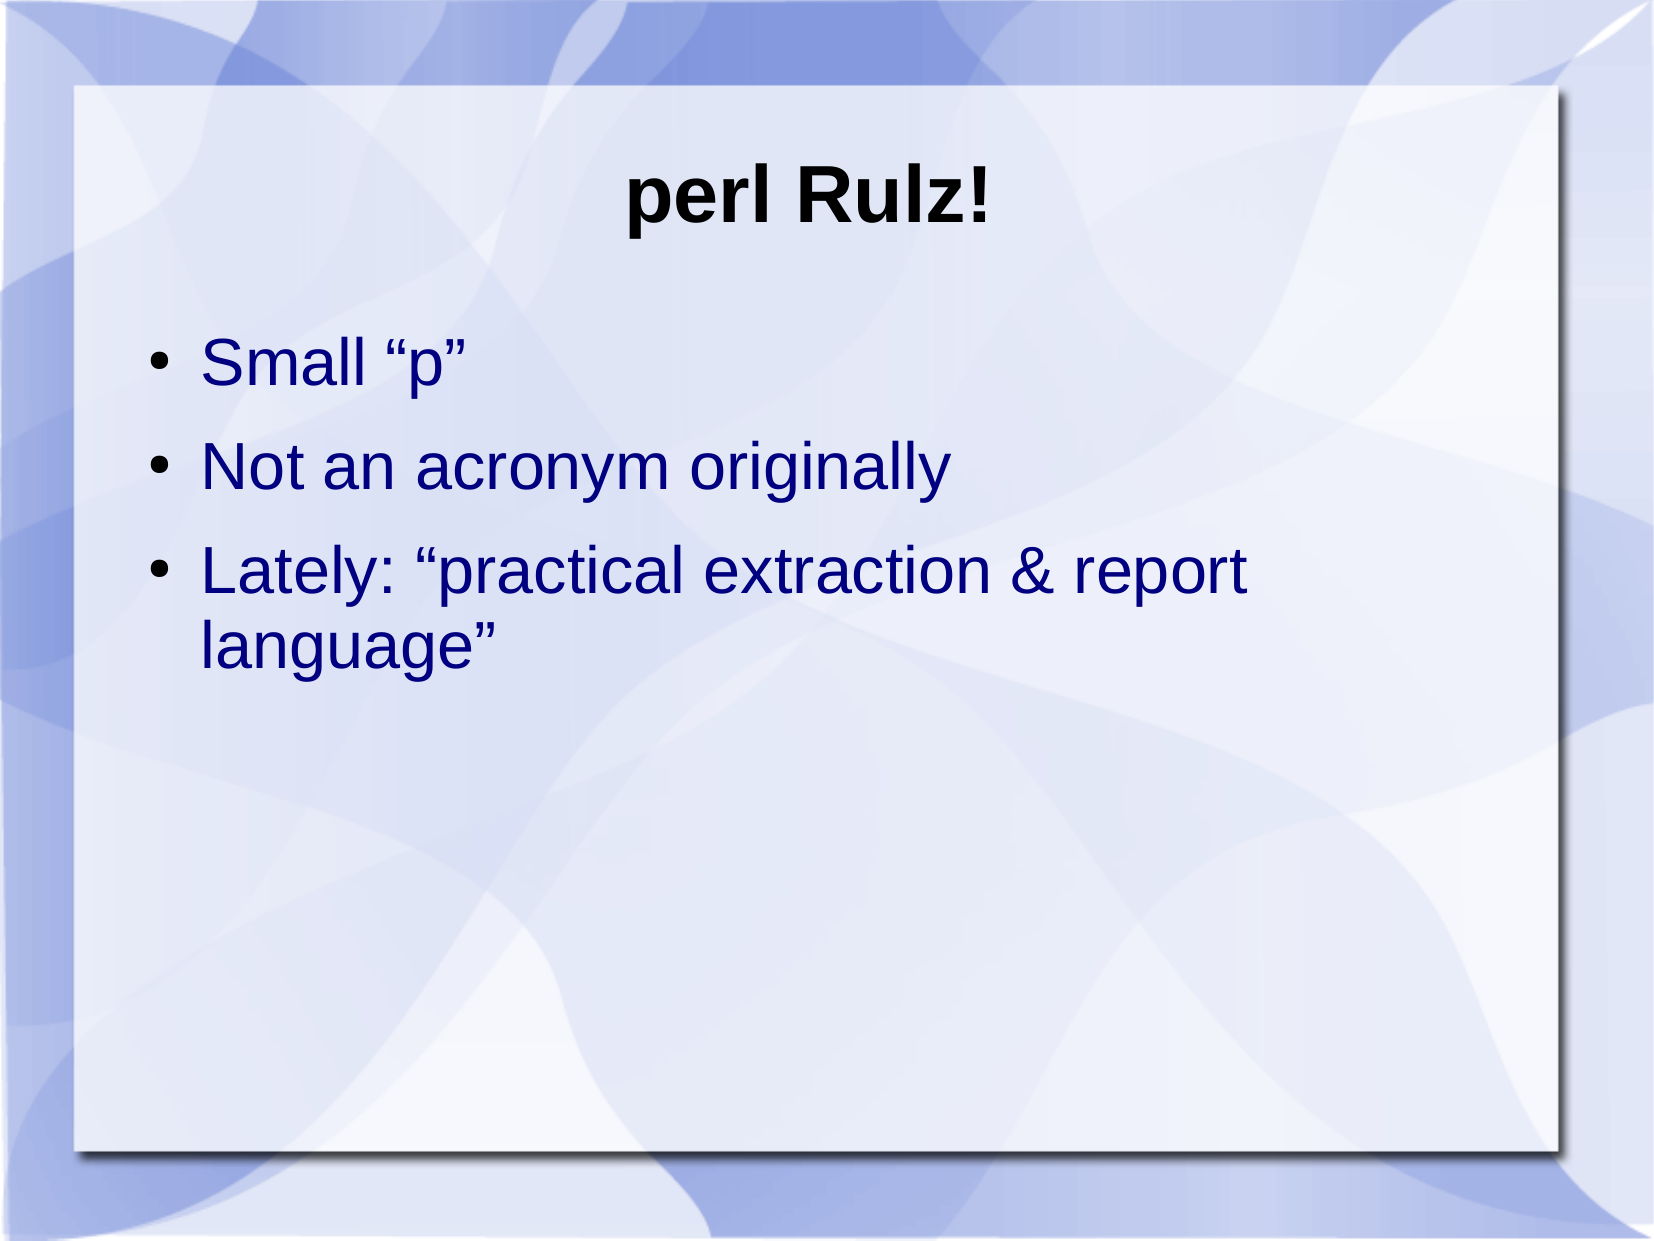

# perl Rulz!
Small “p”
Not an acronym originally
Lately: “practical extraction & report language”